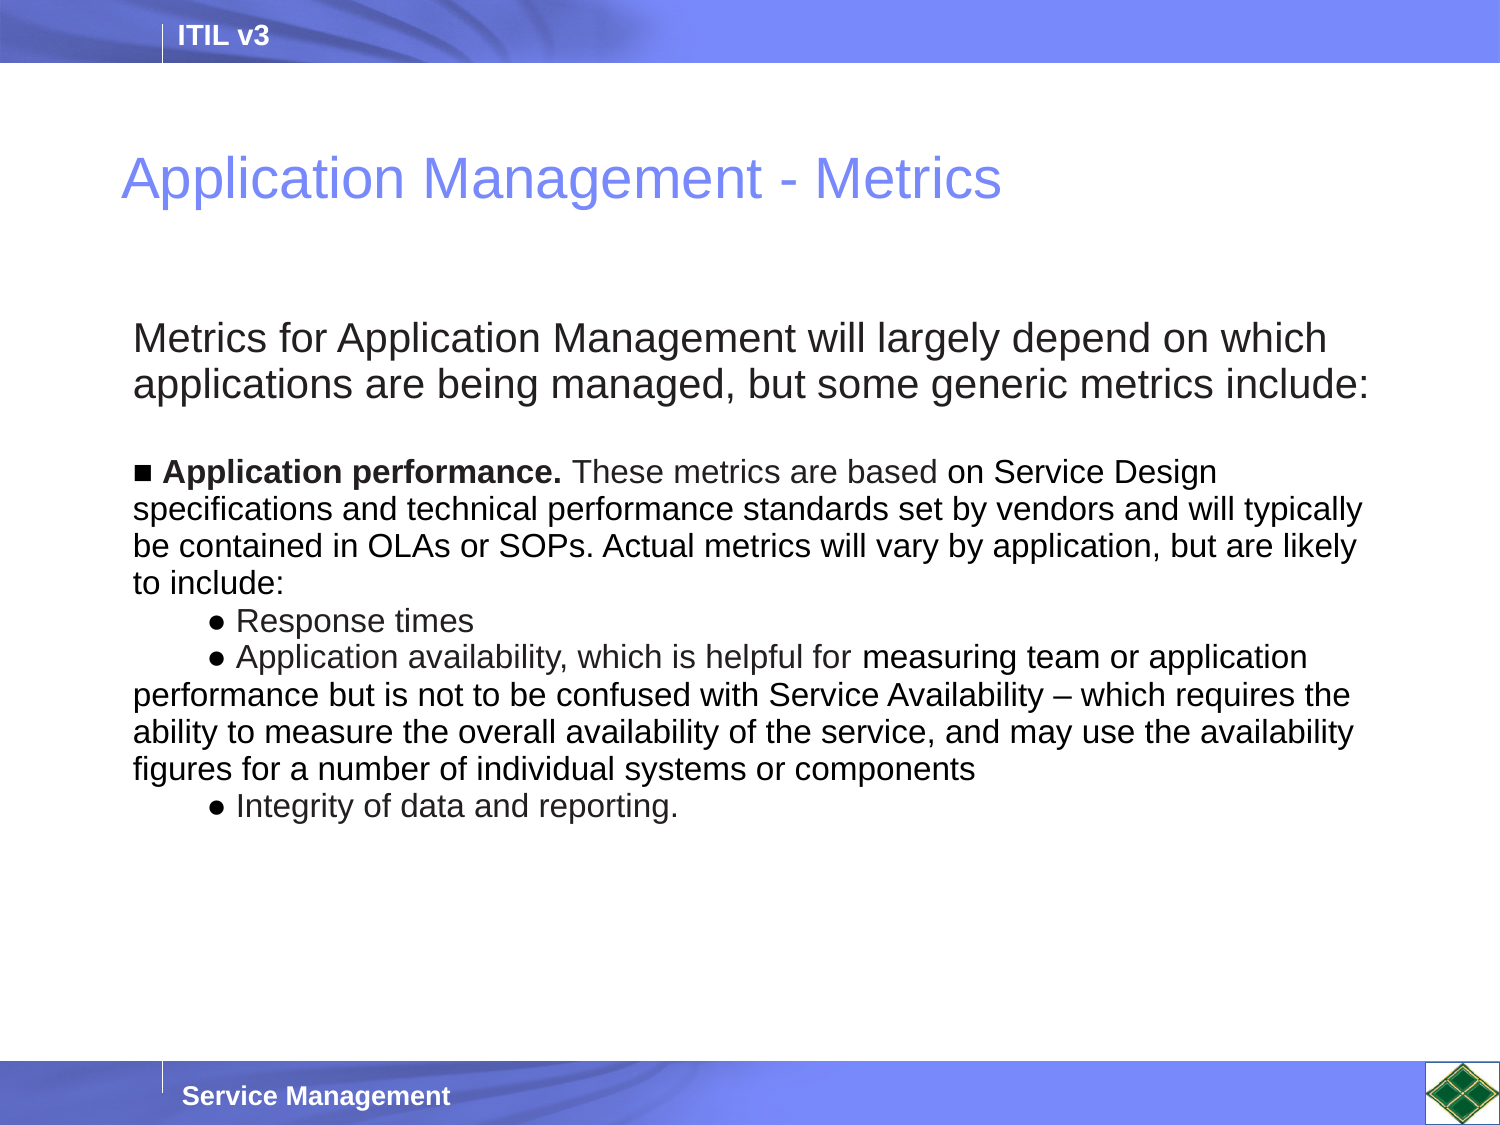

Application Management - Metrics
Metrics for Application Management will largely depend on which applications are being managed, but some generic metrics include:
■ Application performance. These metrics are based on Service Design specifications and technical performance standards set by vendors and will typically be contained in OLAs or SOPs. Actual metrics will vary by application, but are likely to include:
	● Response times
	● Application availability, which is helpful for measuring team or application performance but is not to be confused with Service Availability – which requires the ability to measure the overall availability of the service, and may use the availability figures for a number of individual systems or components
	● Integrity of data and reporting.